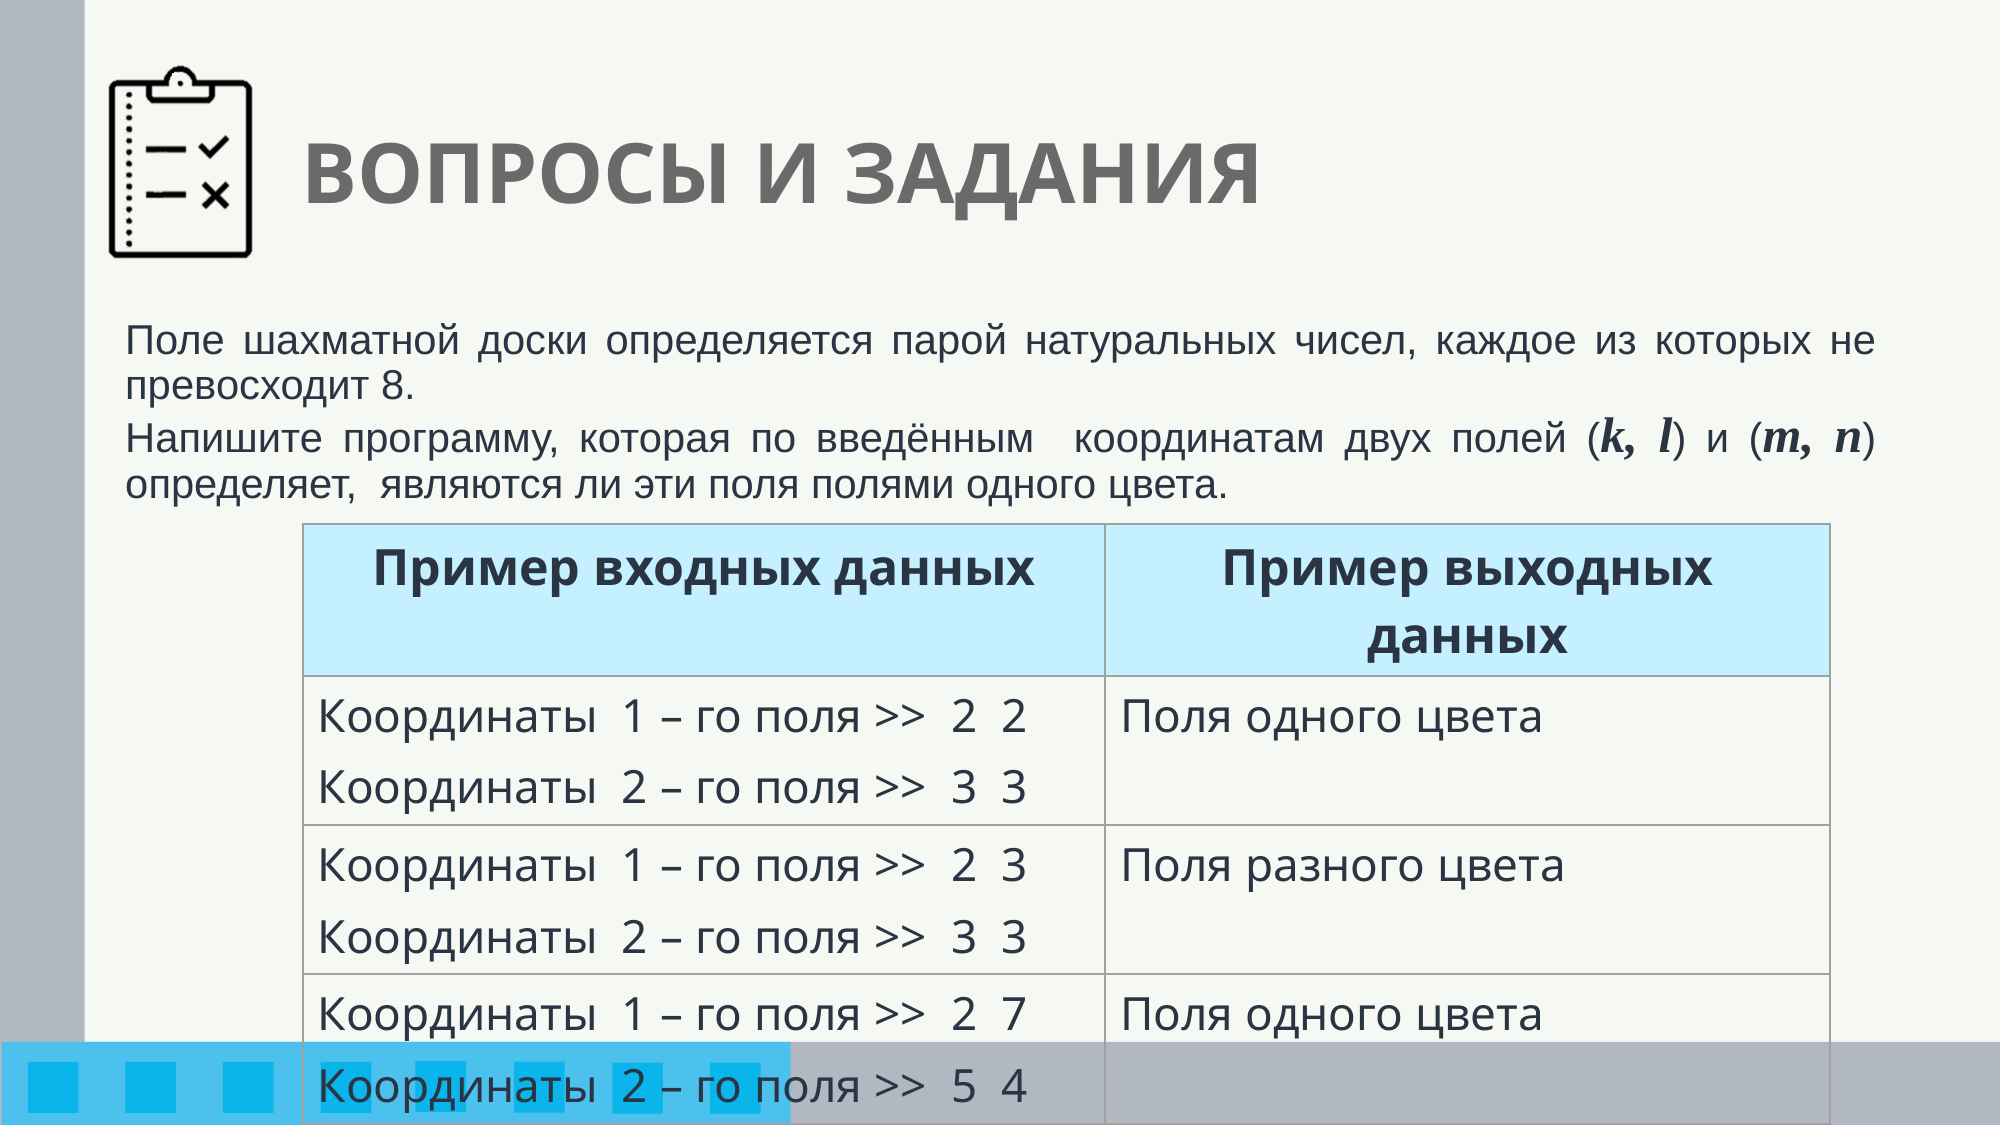

# ВОПРОСЫ И ЗАДАНИЯ
Поле шахматной доски определяется парой натуральных чисел, каждое из которых не превосходит 8.
Напишите программу, которая по введённым координатам двух полей (k, l) и (m, n) определяет, являются ли эти поля полями одного цвета.
| Пример входных данных | Пример выходных данных |
| --- | --- |
| Координаты 1 – го поля >> 2 2 Координаты 2 – го поля >> 3 3 | Поля одного цвета |
| Координаты 1 – го поля >> 2 3 Координаты 2 – го поля >> 3 3 | Поля разного цвета |
| Координаты 1 – го поля >> 2 7 Координаты 2 – го поля >> 5 4 | Поля одного цвета |